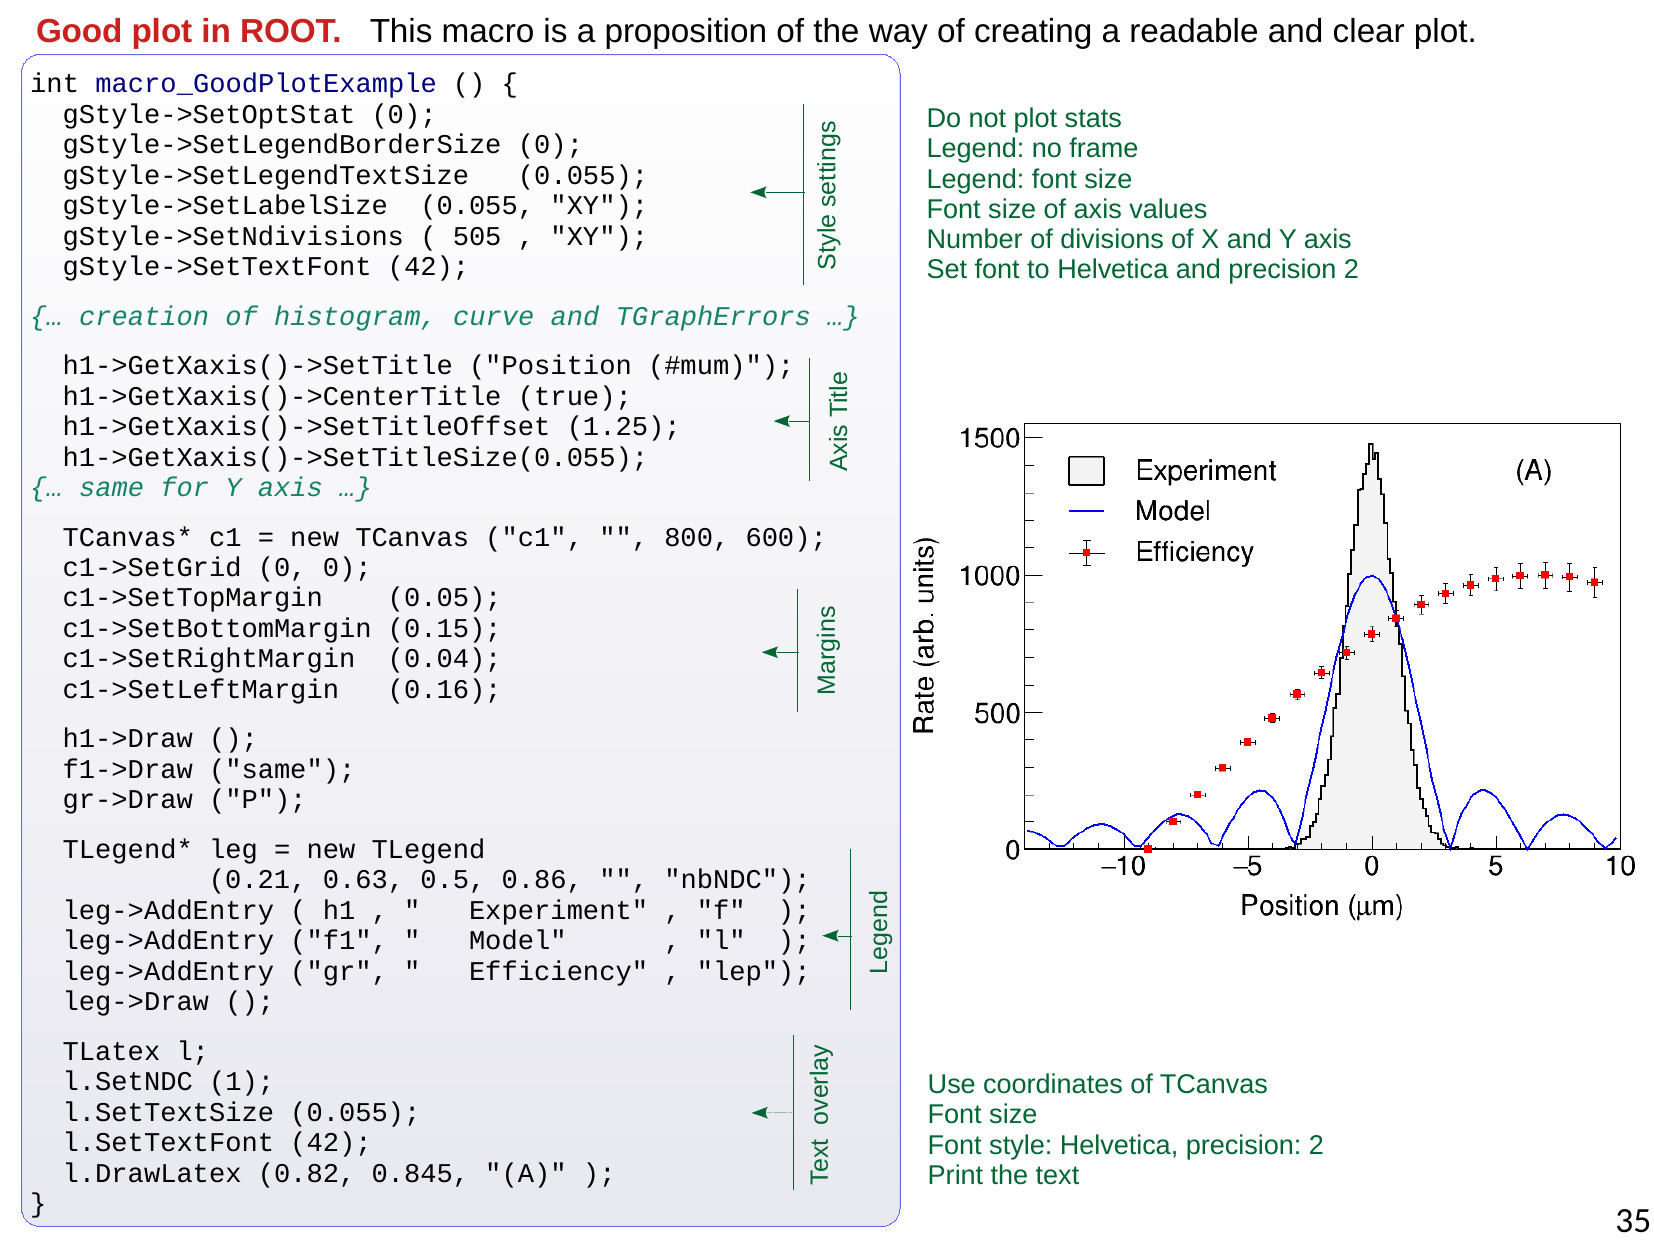

Good plot in ROOT. This macro is a proposition of the way of creating a readable and clear plot.
int macro_GoodPlotExample () {
 gStyle->SetOptStat (0);
 gStyle->SetLegendBorderSize (0);
 gStyle->SetLegendTextSize (0.055);
 gStyle->SetLabelSize (0.055, "XY");
 gStyle->SetNdivisions ( 505 , "XY");
 gStyle->SetTextFont (42);
{… creation of histogram, curve and TGraphErrors …}
 h1->GetXaxis()->SetTitle ("Position (#mum)");
 h1->GetXaxis()->CenterTitle (true);
 h1->GetXaxis()->SetTitleOffset (1.25);
 h1->GetXaxis()->SetTitleSize(0.055);
{… same for Y axis …}
 TCanvas* c1 = new TCanvas ("c1", "", 800, 600);
 c1->SetGrid (0, 0);
 c1->SetTopMargin (0.05);
 c1->SetBottomMargin (0.15);
 c1->SetRightMargin (0.04);
 c1->SetLeftMargin (0.16);
 h1->Draw ();
 f1->Draw ("same");
 gr->Draw ("P");
 TLegend* leg = new TLegend
 (0.21, 0.63, 0.5, 0.86, "", "nbNDC");
 leg->AddEntry ( h1 , " Experiment" , "f" );
 leg->AddEntry ("f1", " Model" , "l" );
 leg->AddEntry ("gr", " Efficiency" , "lep");
 leg->Draw ();
 TLatex l;
 l.SetNDC (1);
 l.SetTextSize (0.055);
 l.SetTextFont (42);
 l.DrawLatex (0.82, 0.845, "(A)" );
}
Do not plot stats
Legend: no frame
Legend: font size
Font size of axis values
Number of divisions of X and Y axis
Set font to Helvetica and precision 2
Style settings
Axis Title
Margins
Legend
Use coordinates of TCanvas
Font size
Font style: Helvetica, precision: 2
Print the text
Text overlay